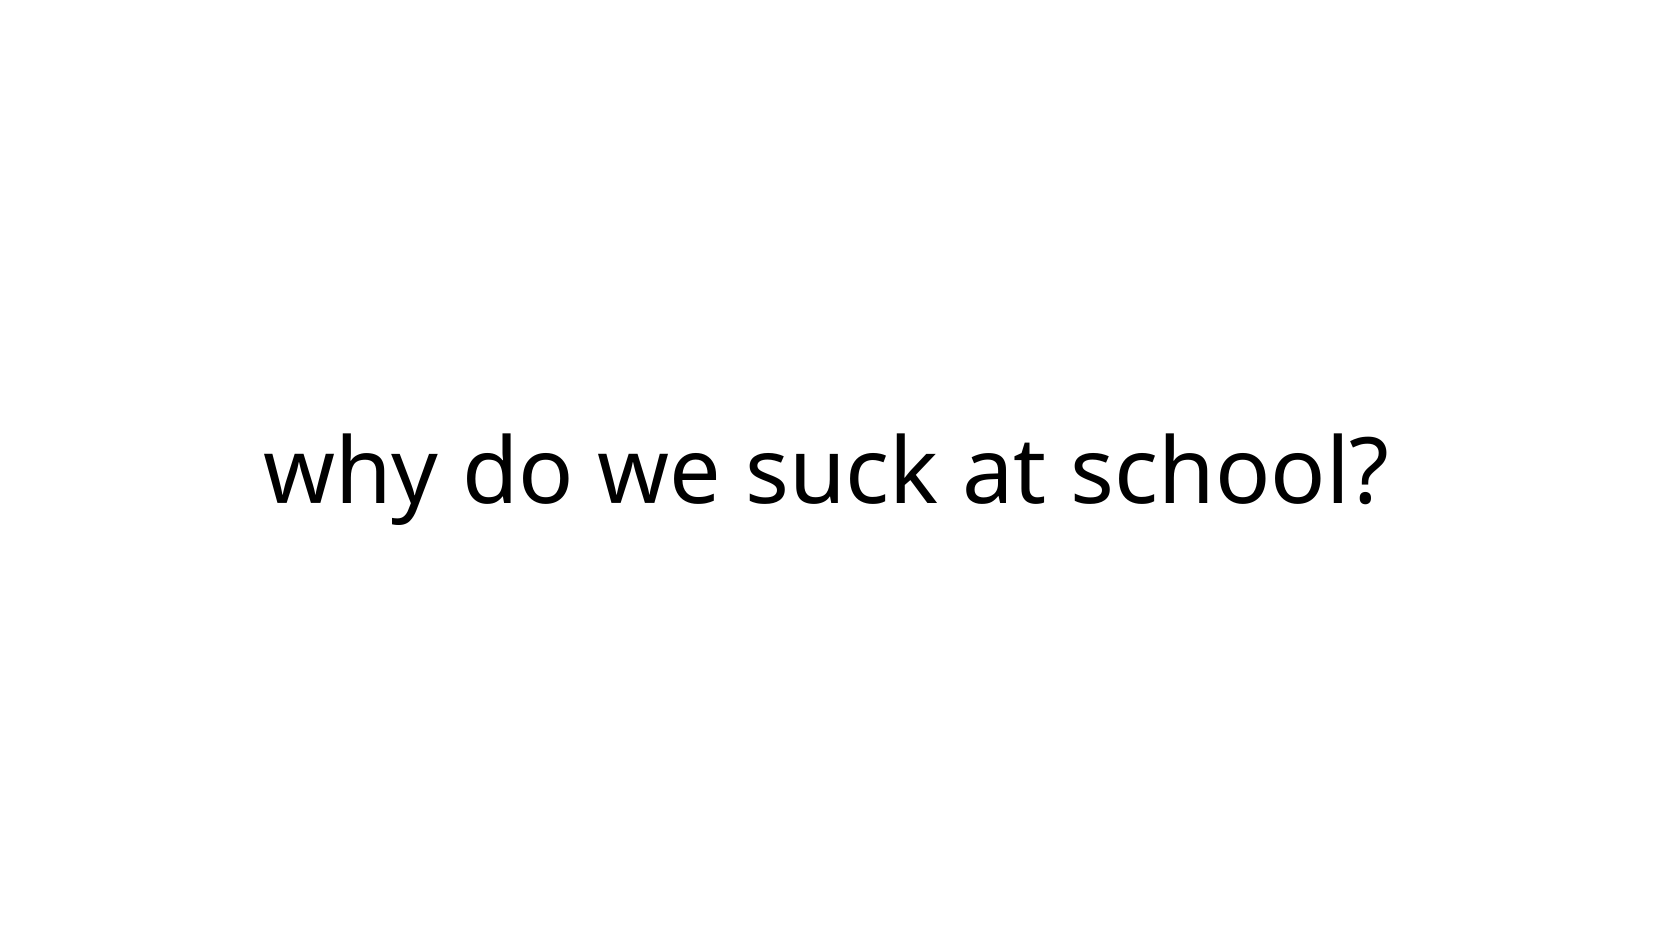

# why do we suck at school?